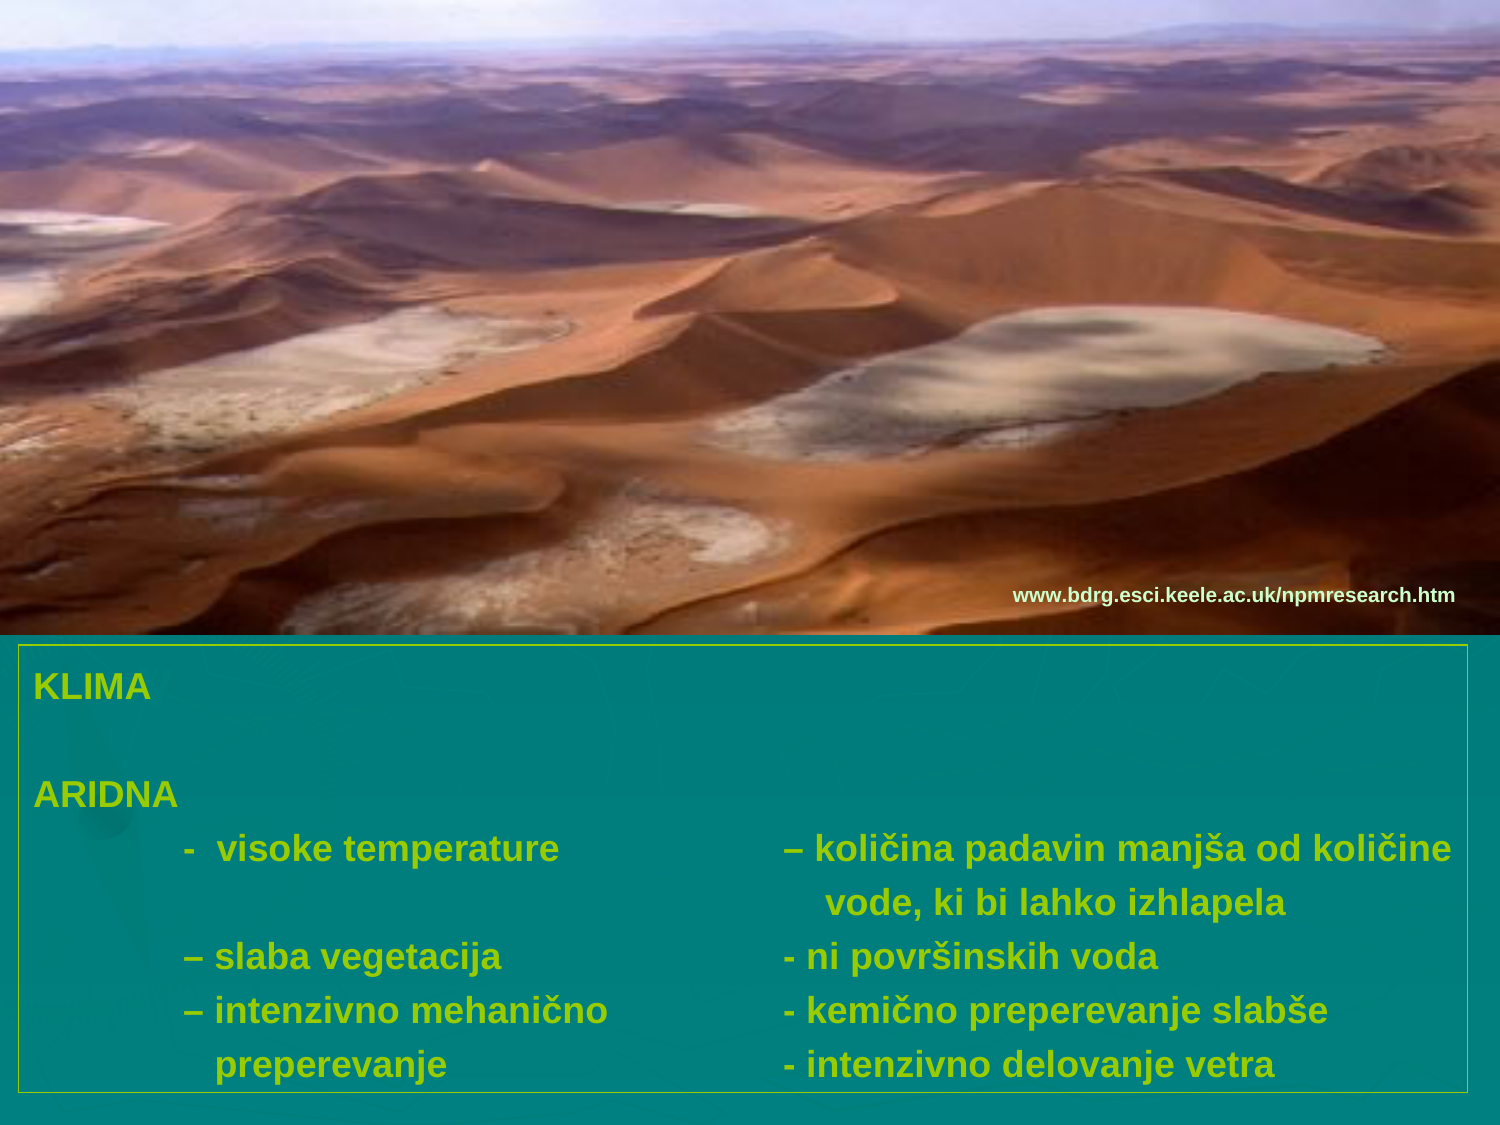

www.bdrg.esci.keele.ac.uk/npmresearch.htm
KLIMA
ARIDNA
	- visoke temperature 		– količina padavin manjša od količine
	 				 vode, ki bi lahko izhlapela
	– slaba vegetacija		- ni površinskih voda
	– intenzivno mehanično 		- kemično preperevanje slabše
	 preperevanje			- intenzivno delovanje vetra